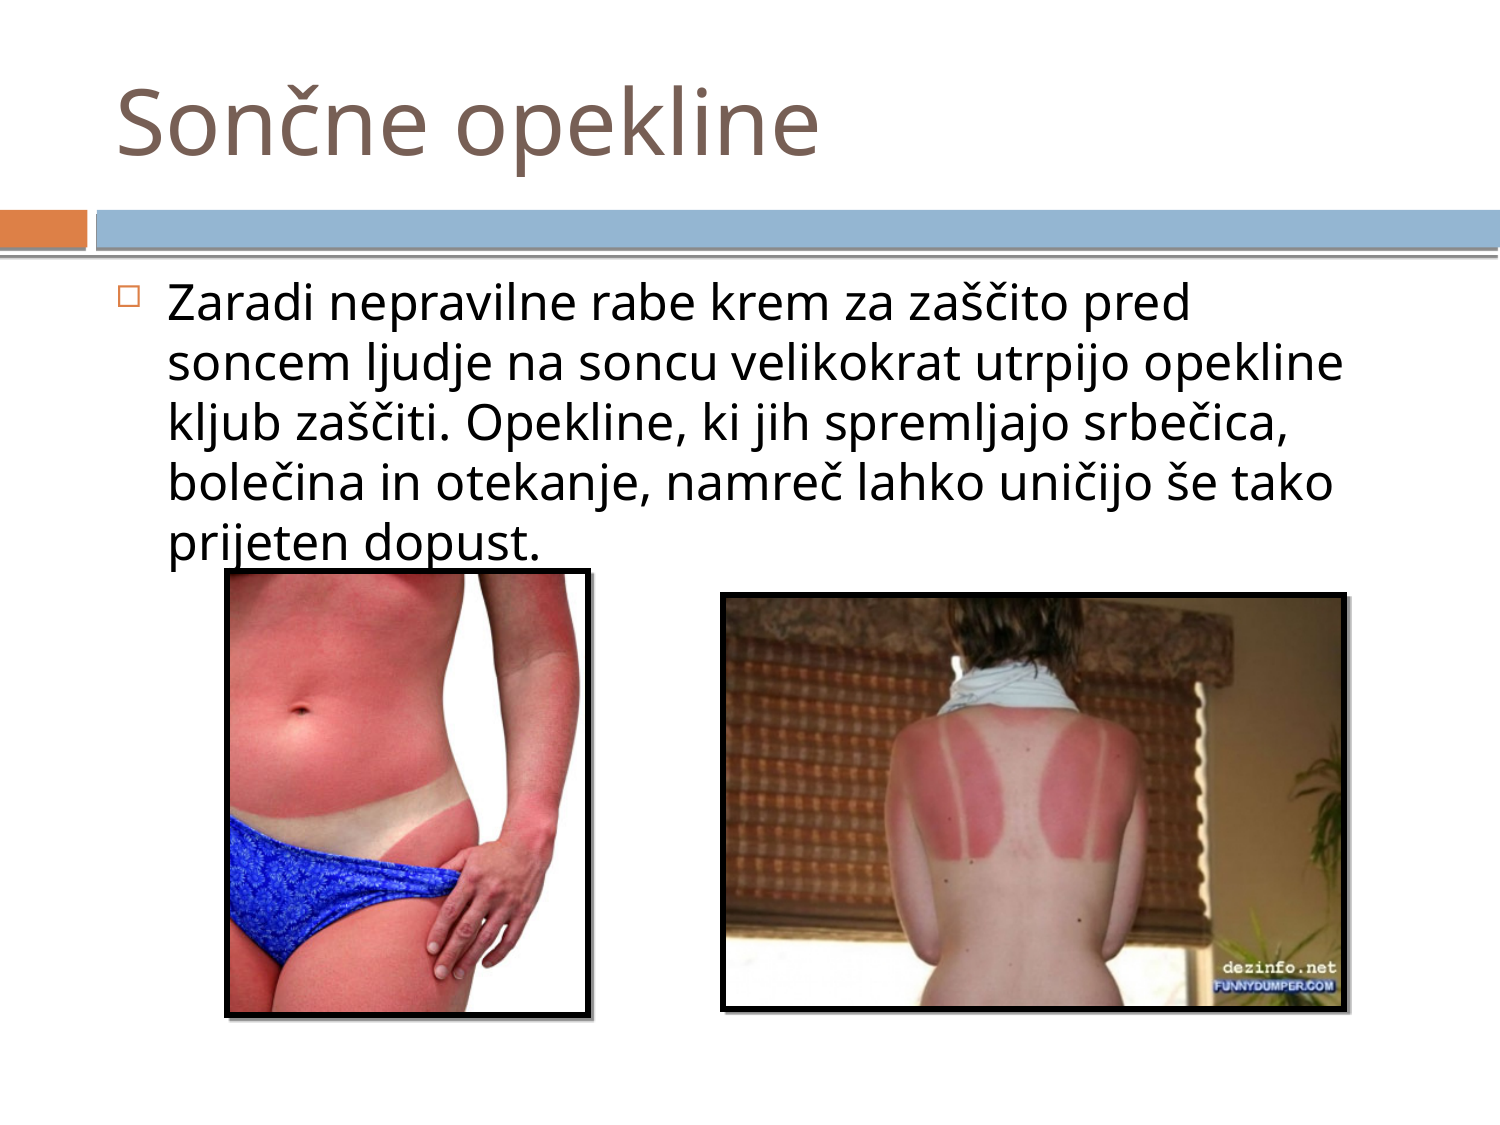

# Sončne opekline
Zaradi nepravilne rabe krem za zaščito pred soncem ljudje na soncu velikokrat utrpijo opekline kljub zaščiti. Opekline, ki jih spremljajo srbečica, bolečina in otekanje, namreč lahko uničijo še tako prijeten dopust.